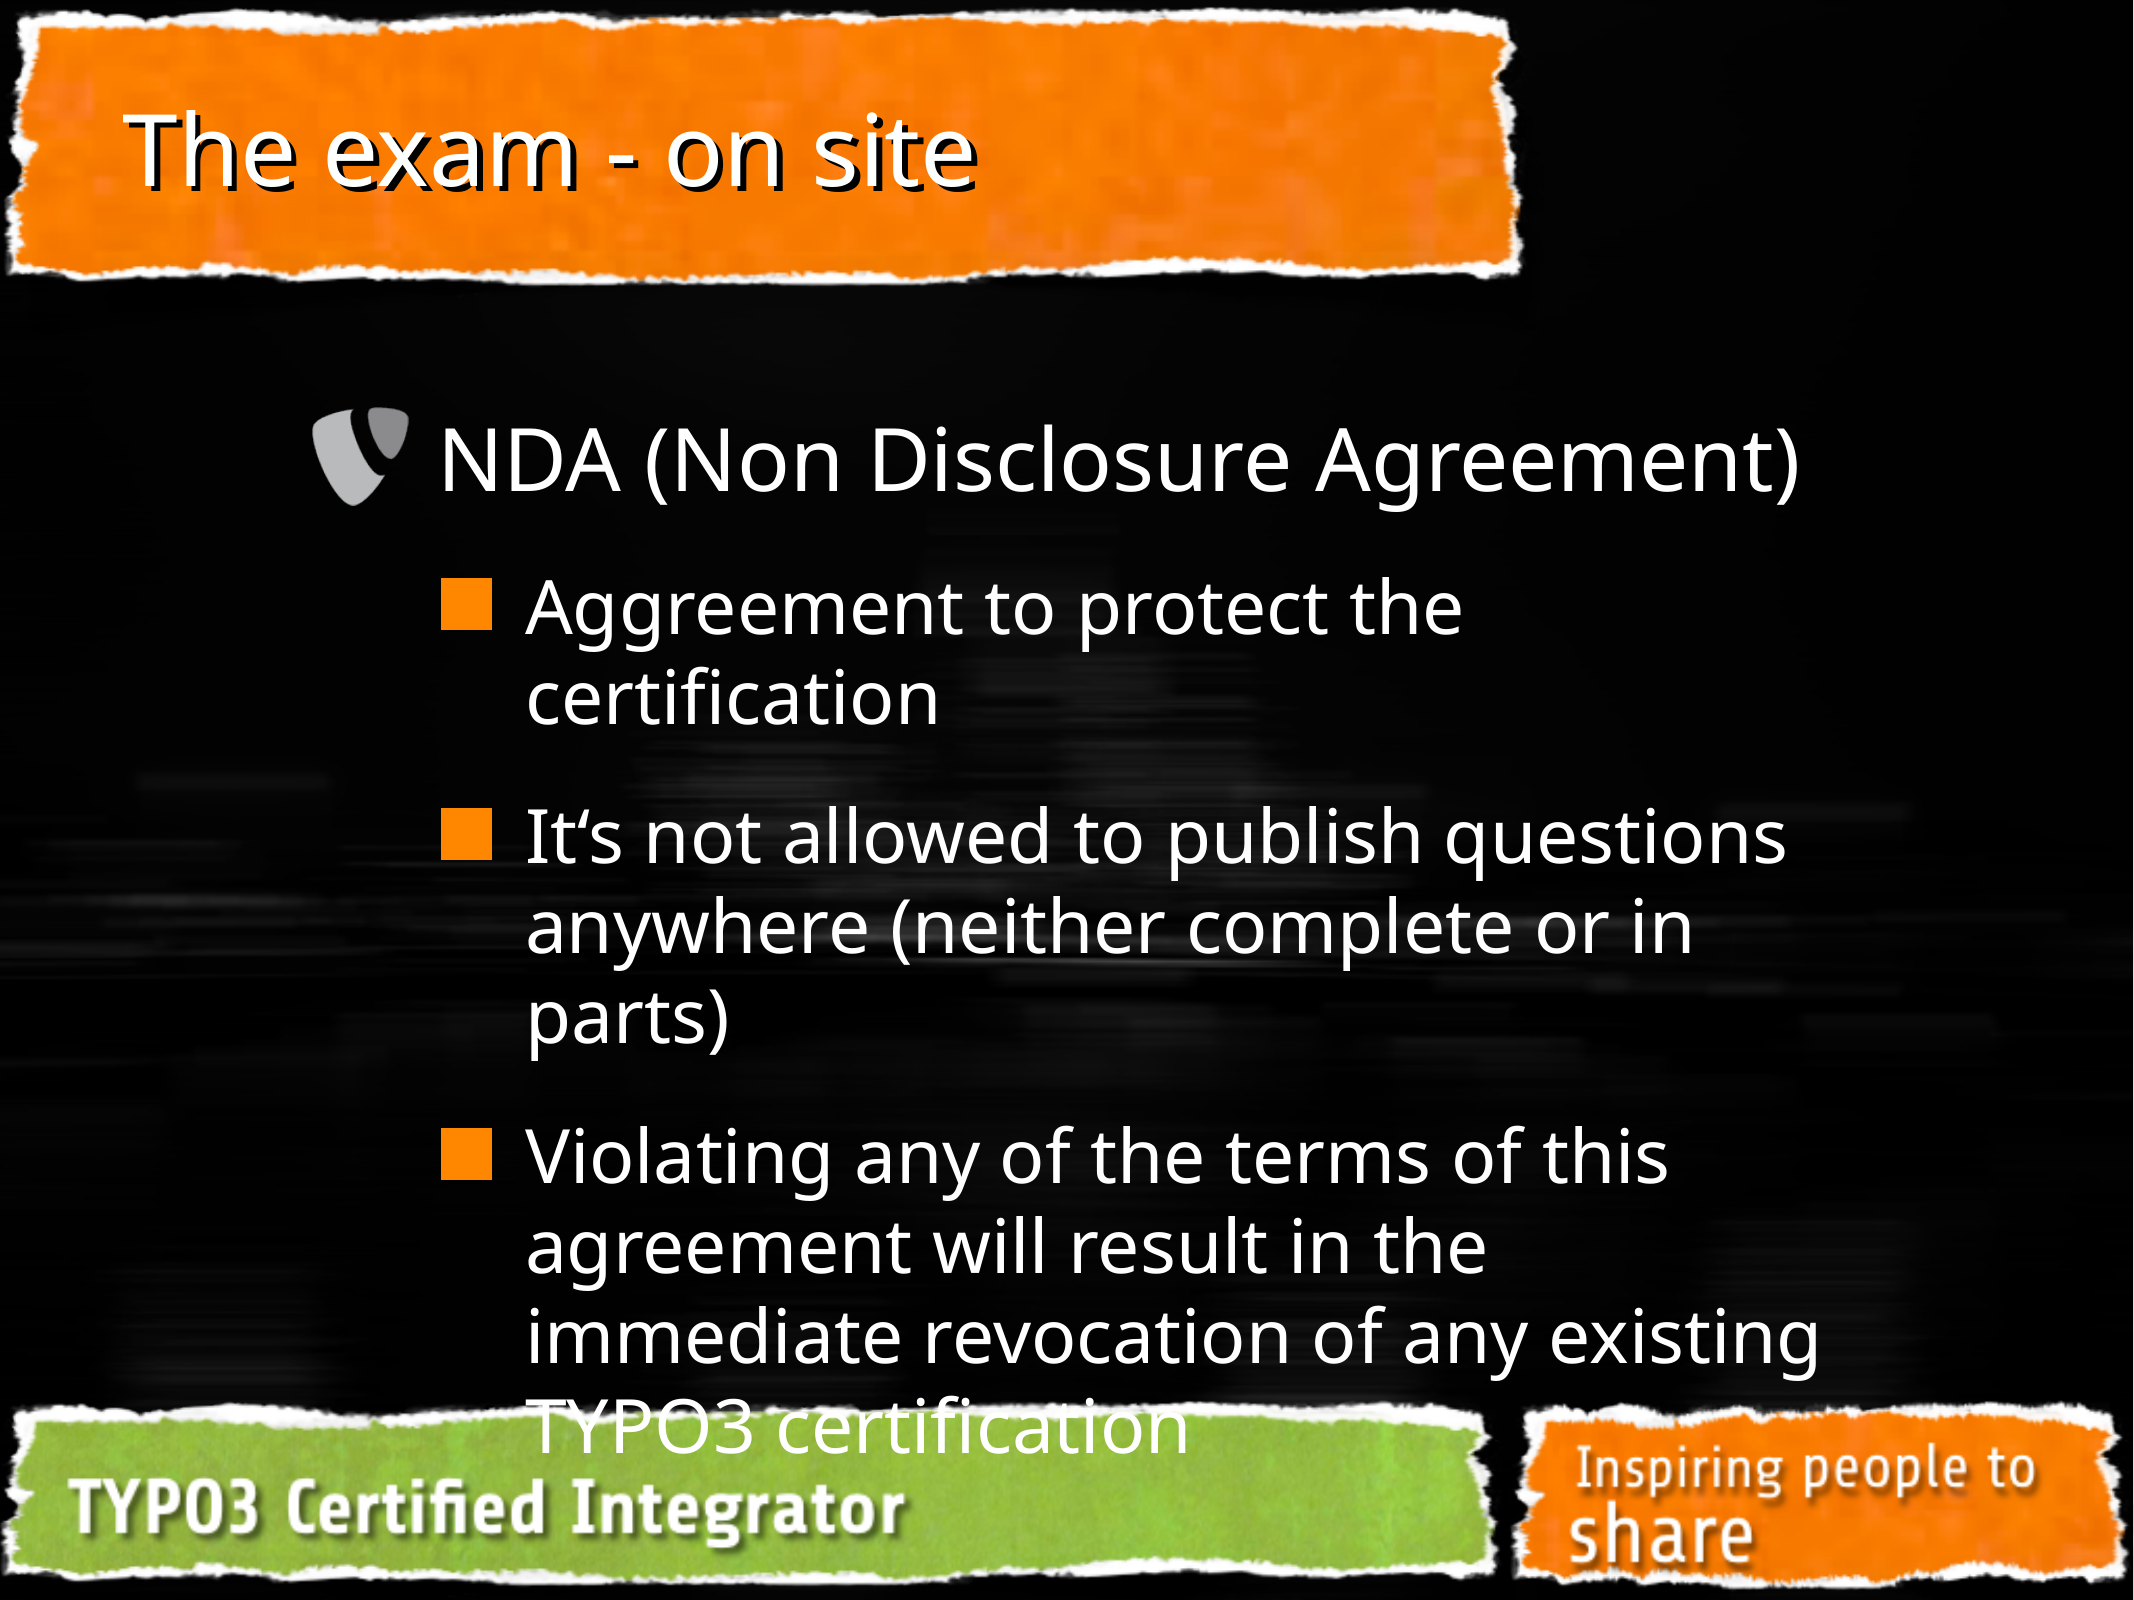

# The exam - on site
NDA (Non Disclosure Agreement)
Aggreement to protect the certification
It‘s not allowed to publish questions anywhere (neither complete or in parts)
Violating any of the terms of this agreement will result in the immediate revocation of any existing TYPO3 certification